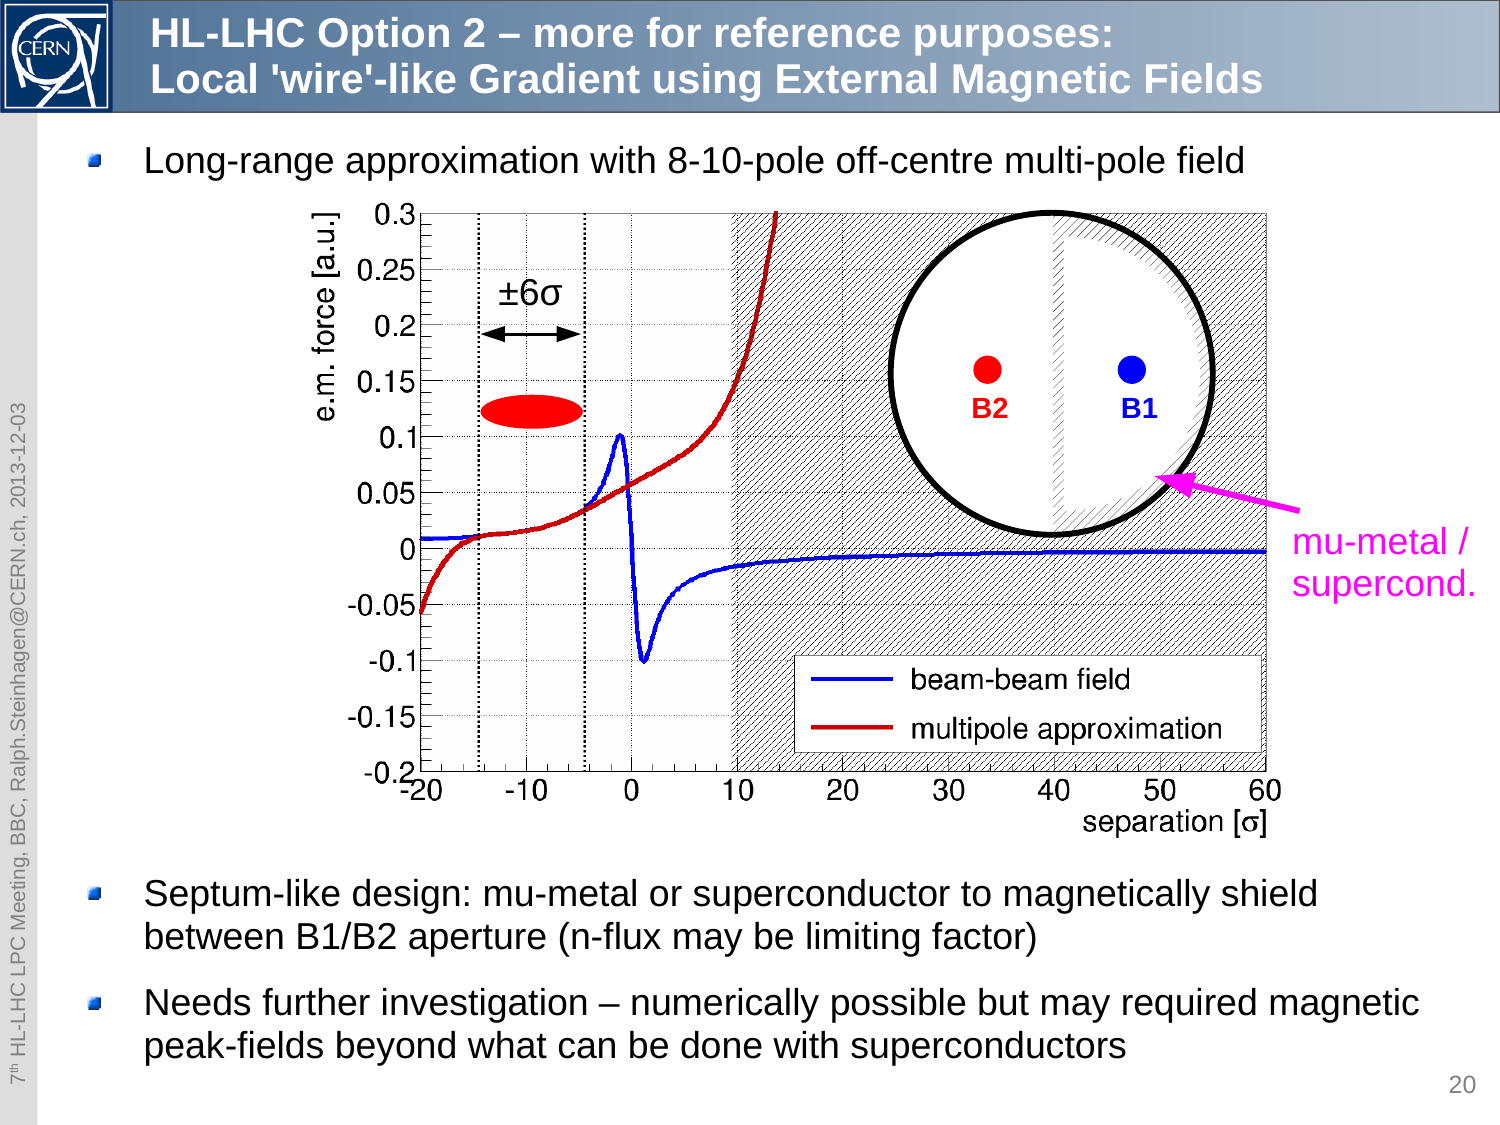

# HL-LHC Option 2 – more for reference purposes: Local 'wire'-like Gradient using External Magnetic Fields
Long-range approximation with 8-10-pole off-centre multi-pole field
Septum-like design: mu-metal or superconductor to magnetically shield between B1/B2 aperture (n-flux may be limiting factor)
Needs further investigation – numerically possible but may required magnetic peak-fields beyond what can be done with superconductors
B2
B1
±6σ
mu-metal /
supercond.